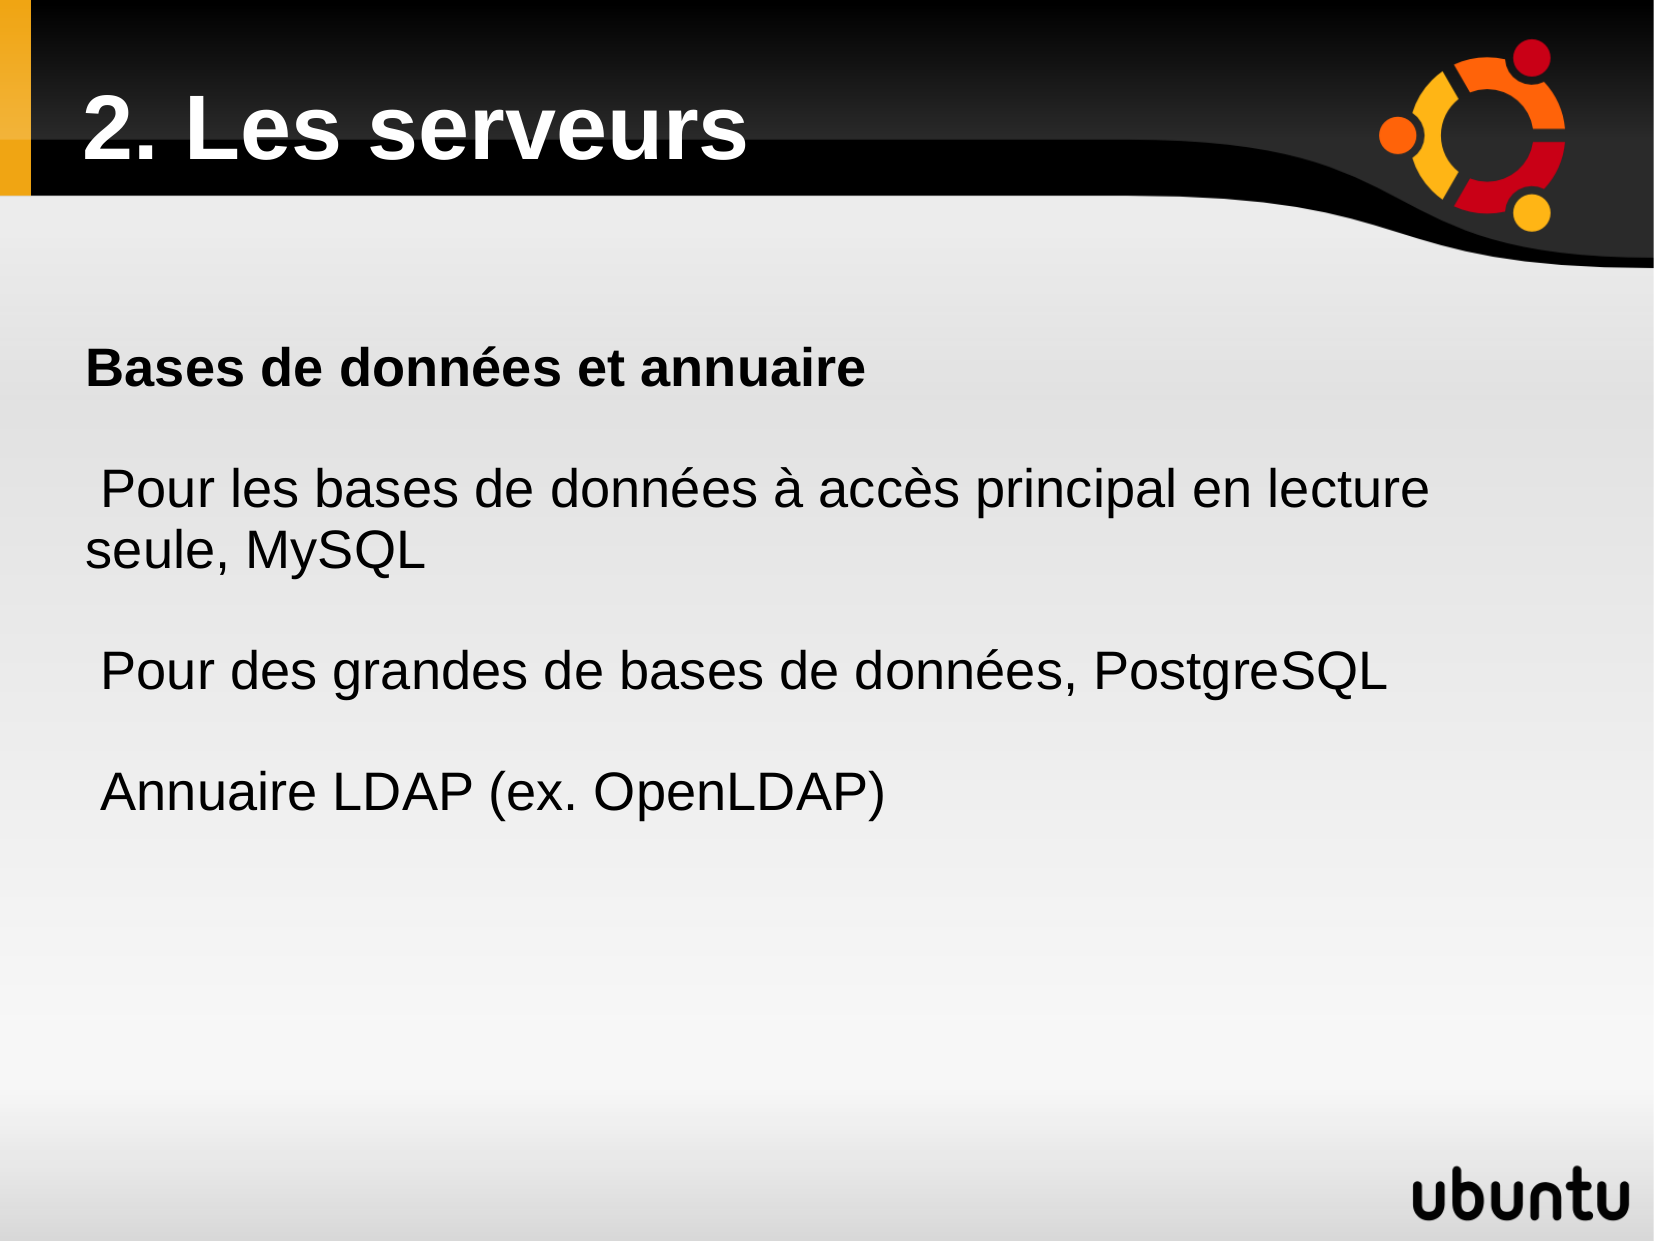

# 2. Les serveurs
Bases de données et annuaire
 Pour les bases de données à accès principal en lecture seule, MySQL
 Pour des grandes de bases de données, PostgreSQL
 Annuaire LDAP (ex. OpenLDAP)